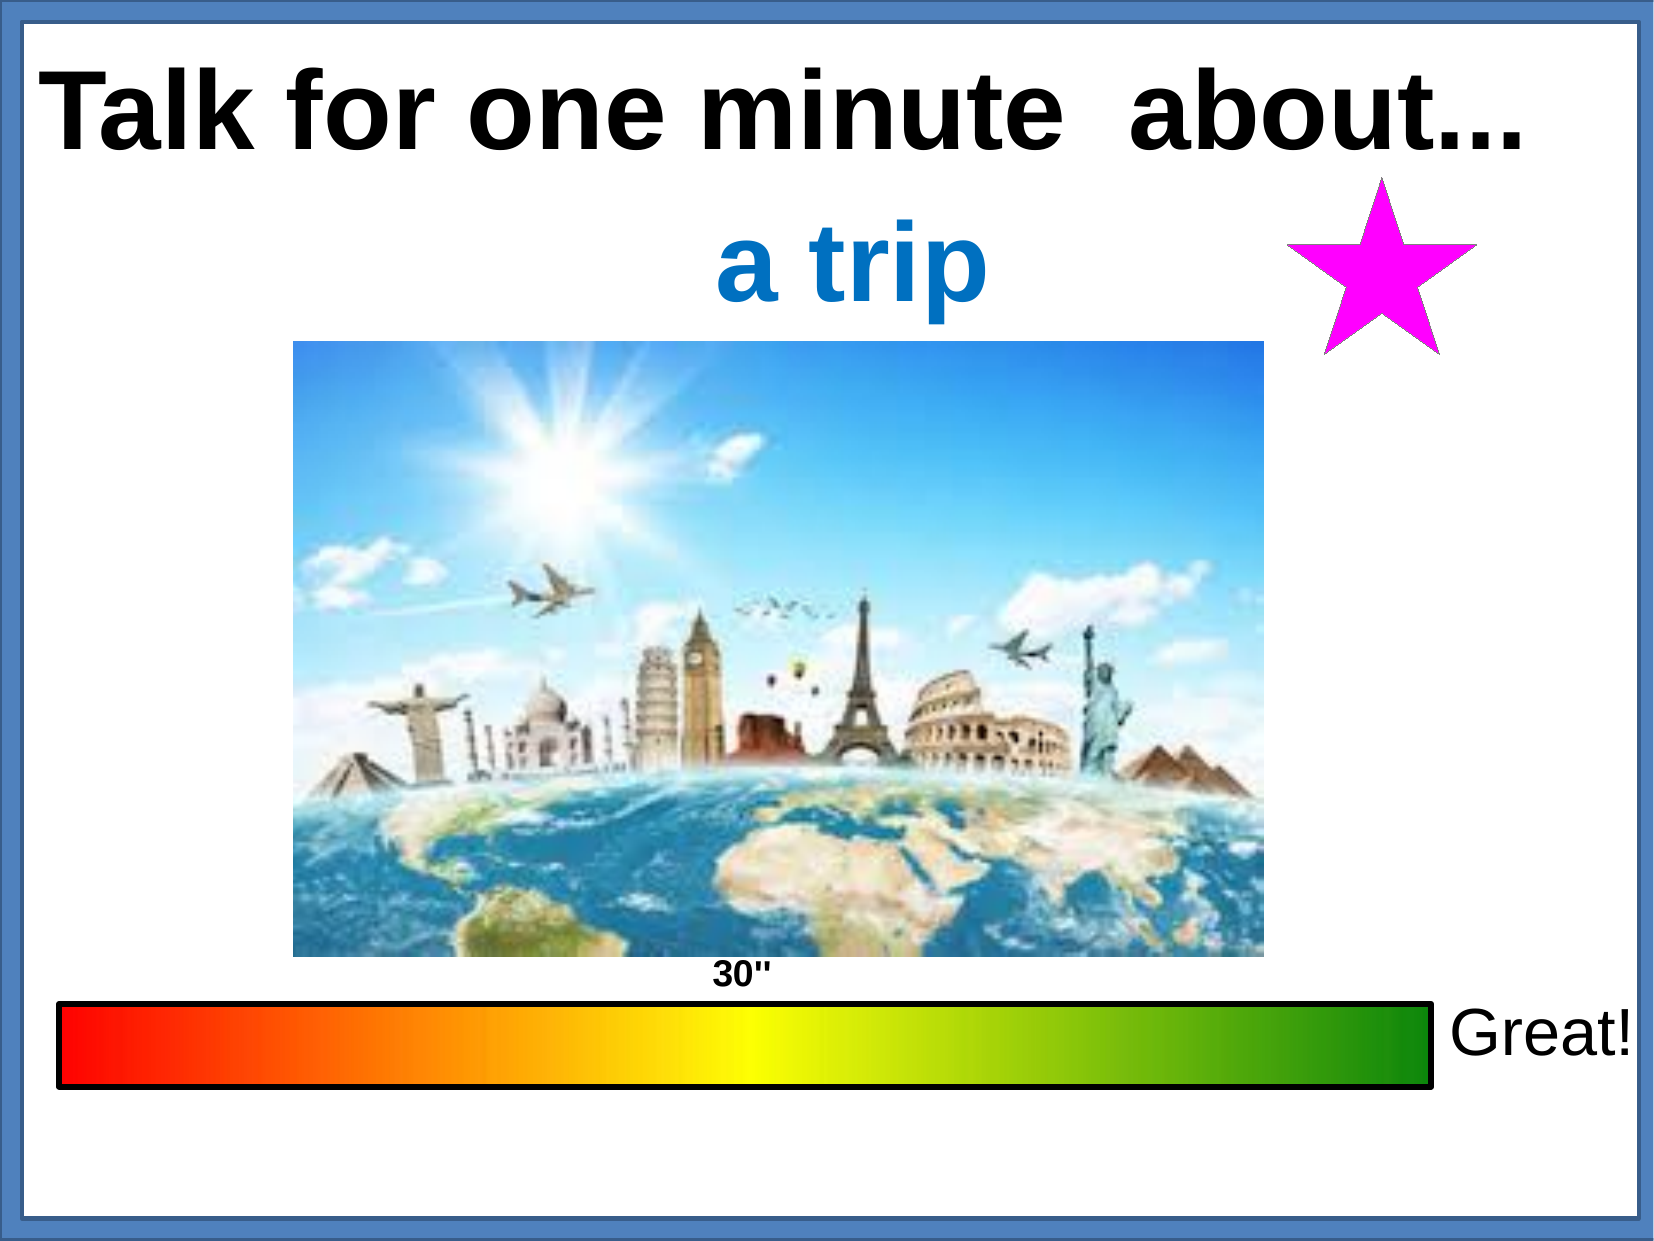

Talk for one minute about...
a trip
30''
Great!